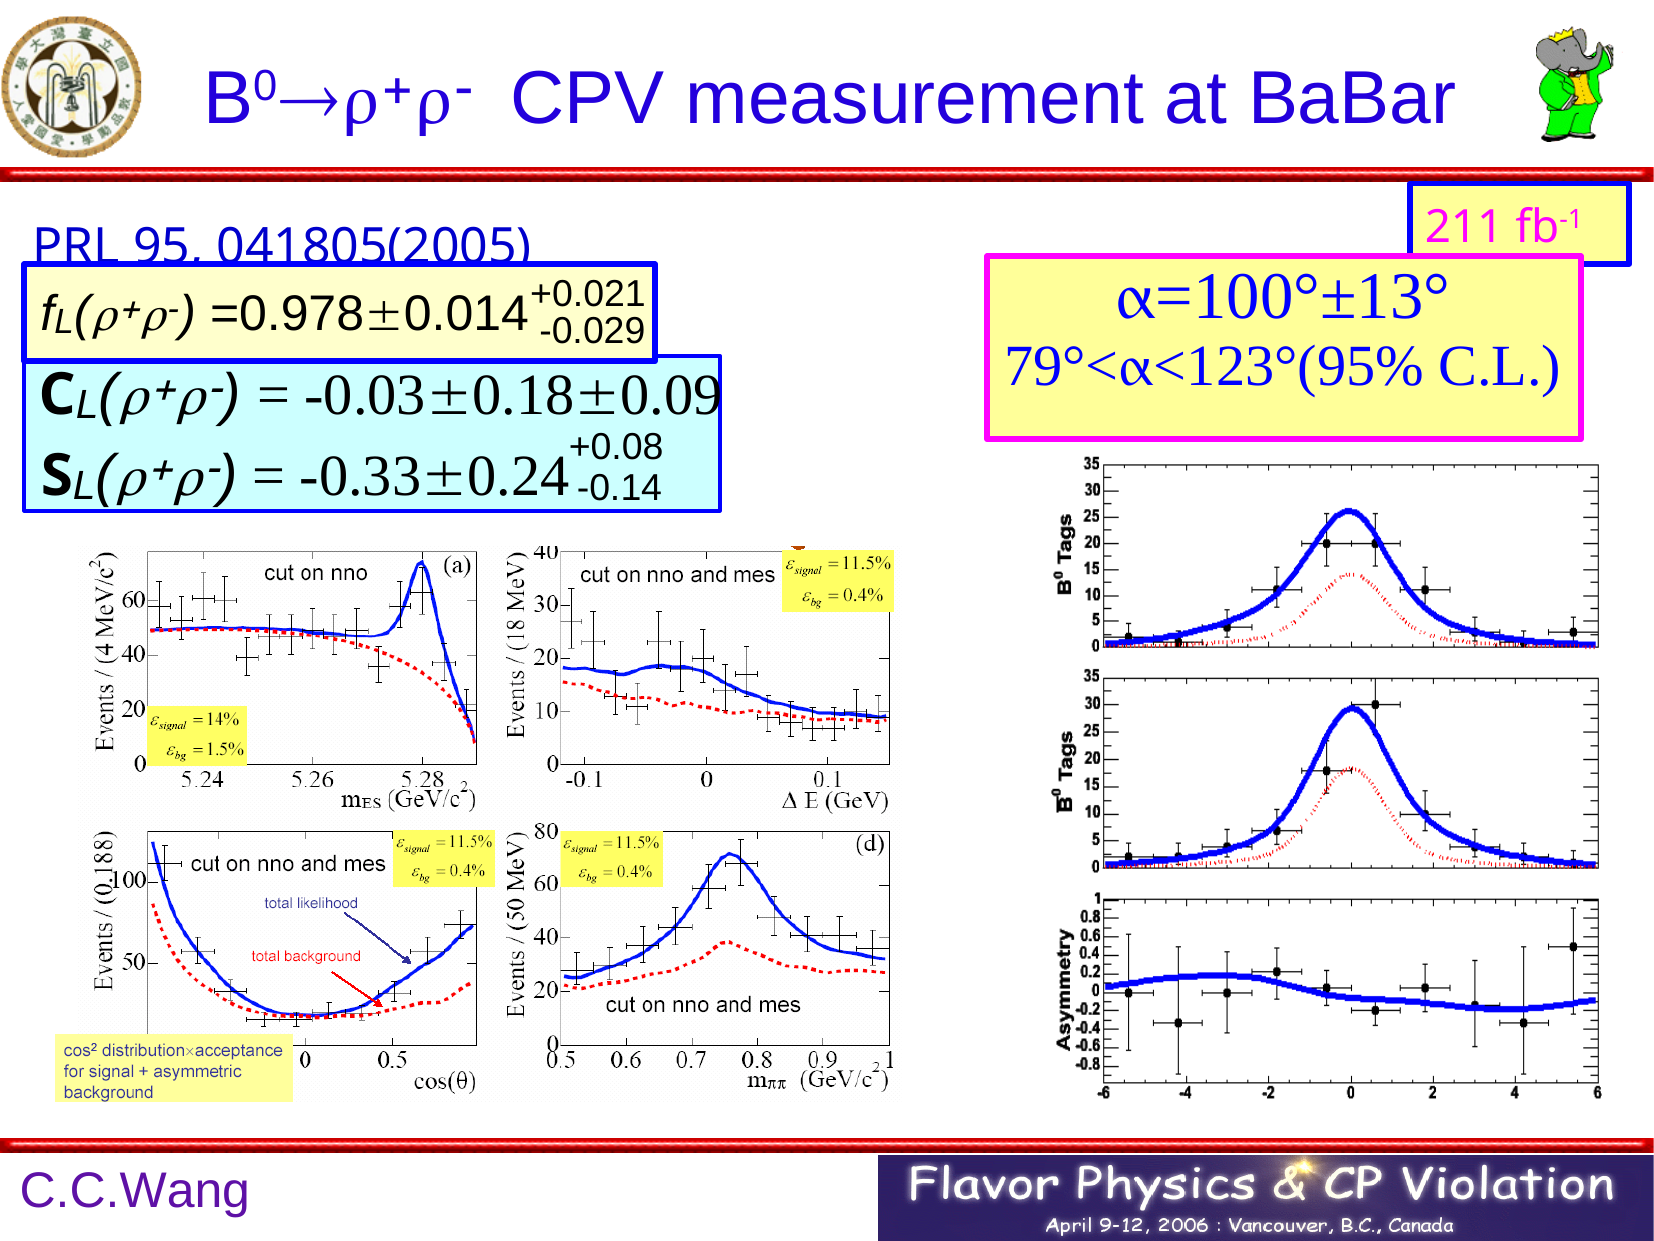

# B0+- CPV measurement at BaBar
211 fb-1
PRL 95, 041805(2005)
+0.021
fL(+-) =0.978±0.014
-0.029
CL(+-) = -0.03±0.18±0.09
SL(+-) = -0.33±0.24
+0.08
-0.14
=100°±13°
 79°<<123°(95% C.L.)